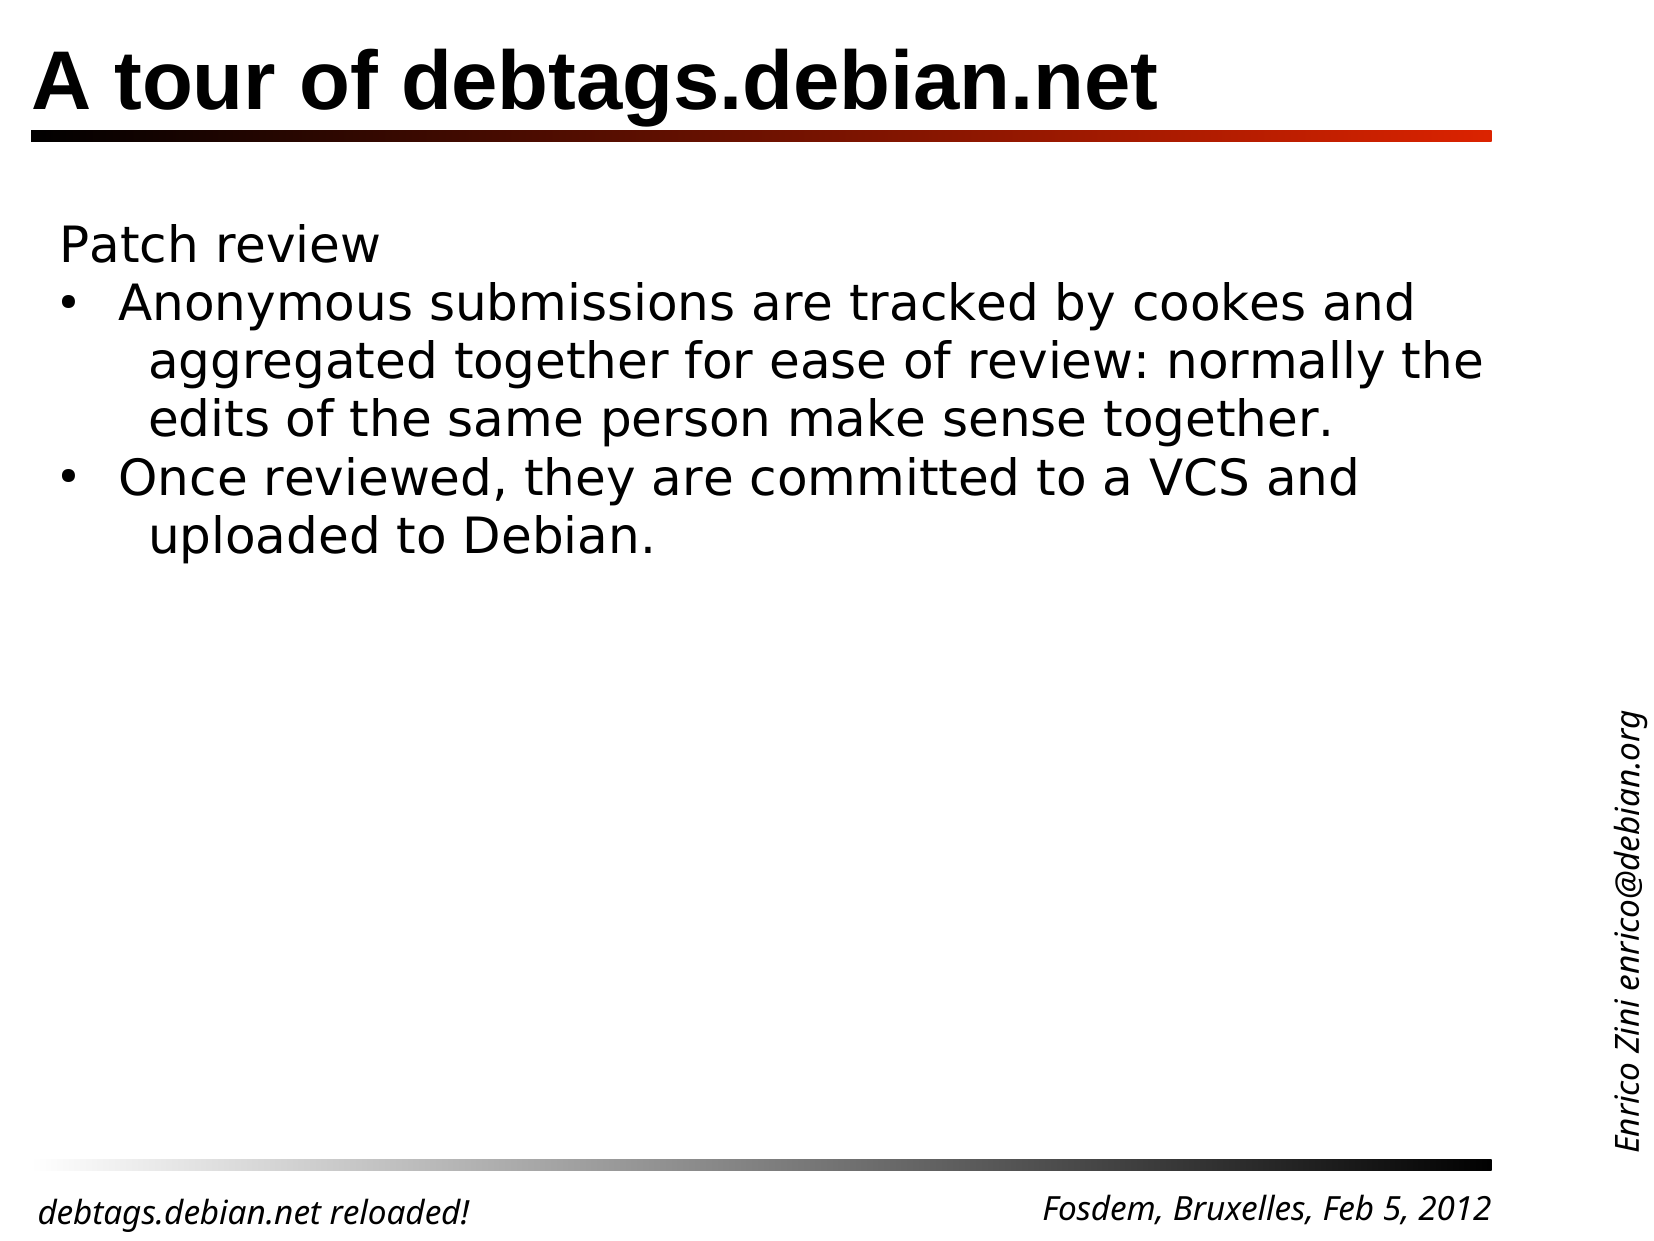

A tour of debtags.debian.net
Patch review
Anonymous submissions are tracked by cookes and aggregated together for ease of review: normally the edits of the same person make sense together.
Once reviewed, they are committed to a VCS and uploaded to Debian.